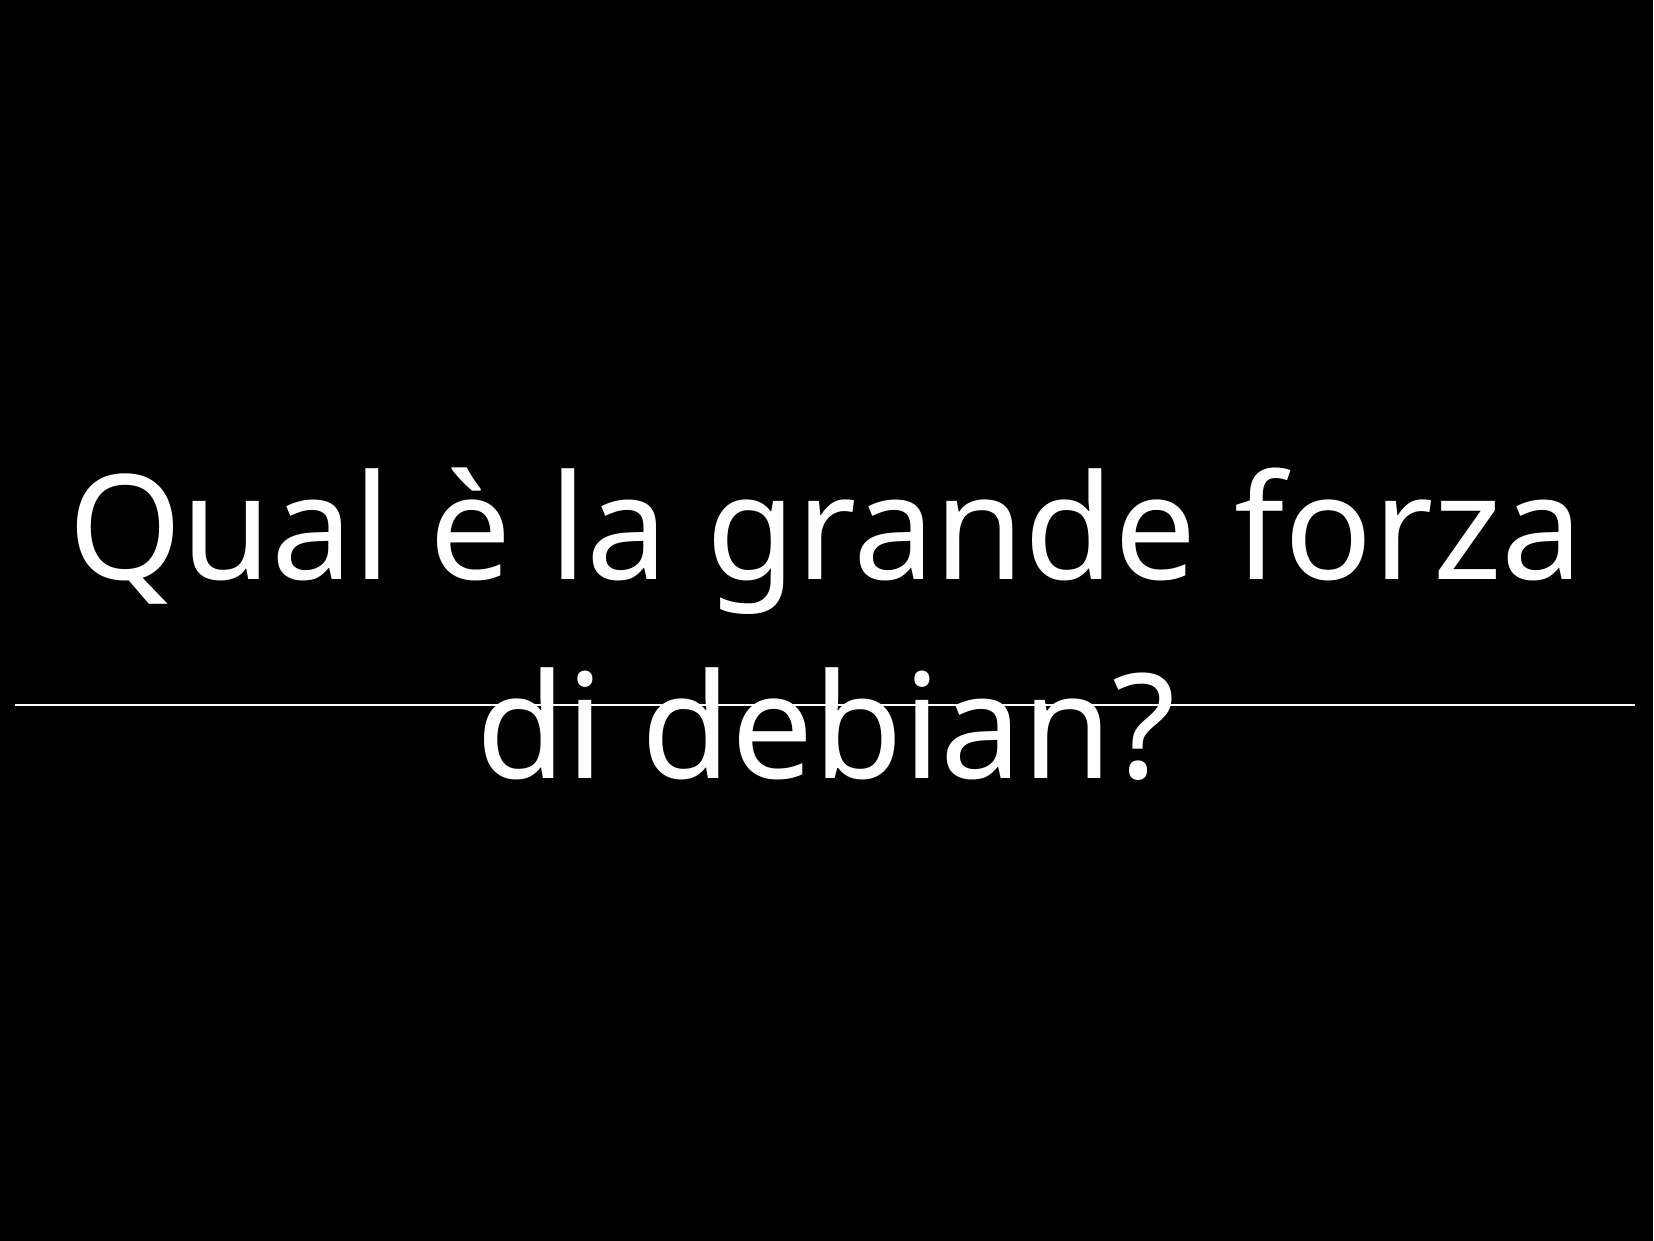

Qual è la grande forza di debian?